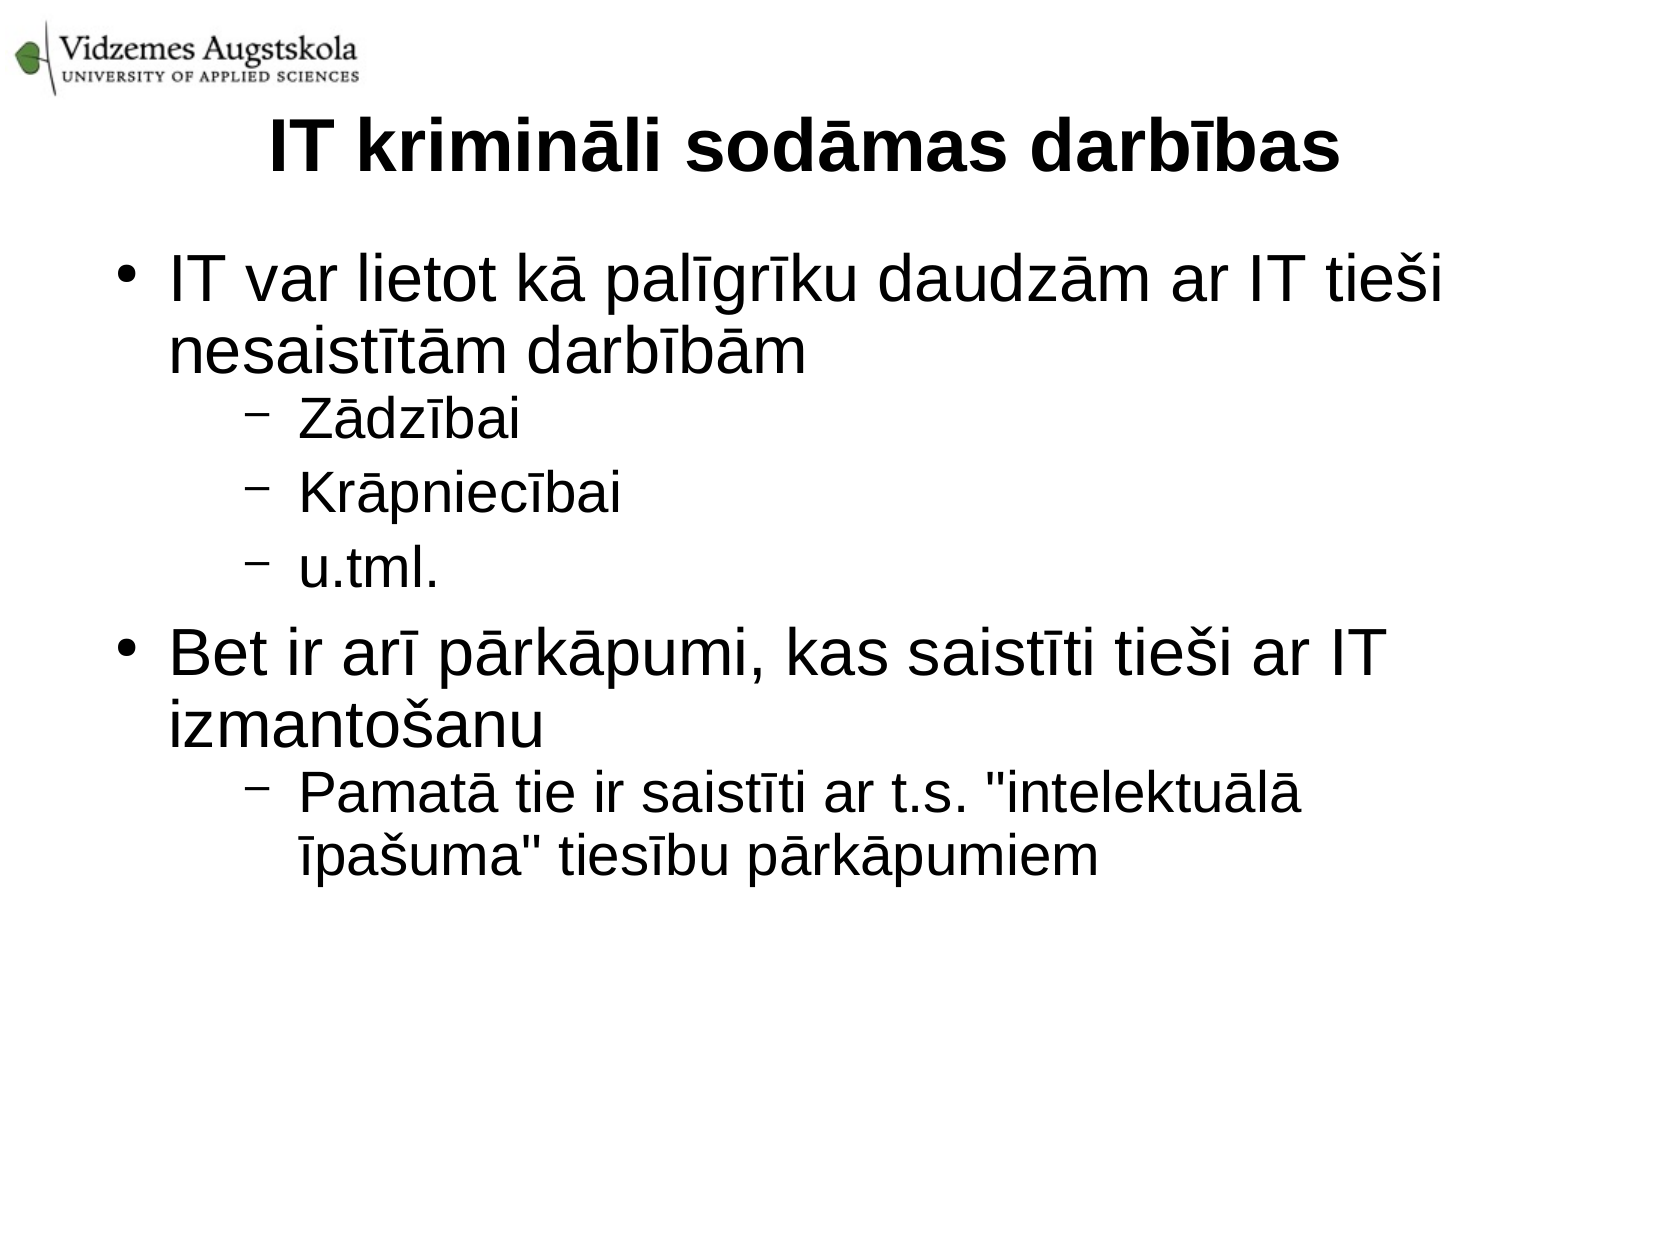

# IT krimināli sodāmas darbības
IT var lietot kā palīgrīku daudzām ar IT tieši nesaistītām darbībām
Zādzībai
Krāpniecībai
u.tml.
Bet ir arī pārkāpumi, kas saistīti tieši ar IT izmantošanu
Pamatā tie ir saistīti ar t.s. "intelektuālā īpašuma" tiesību pārkāpumiem